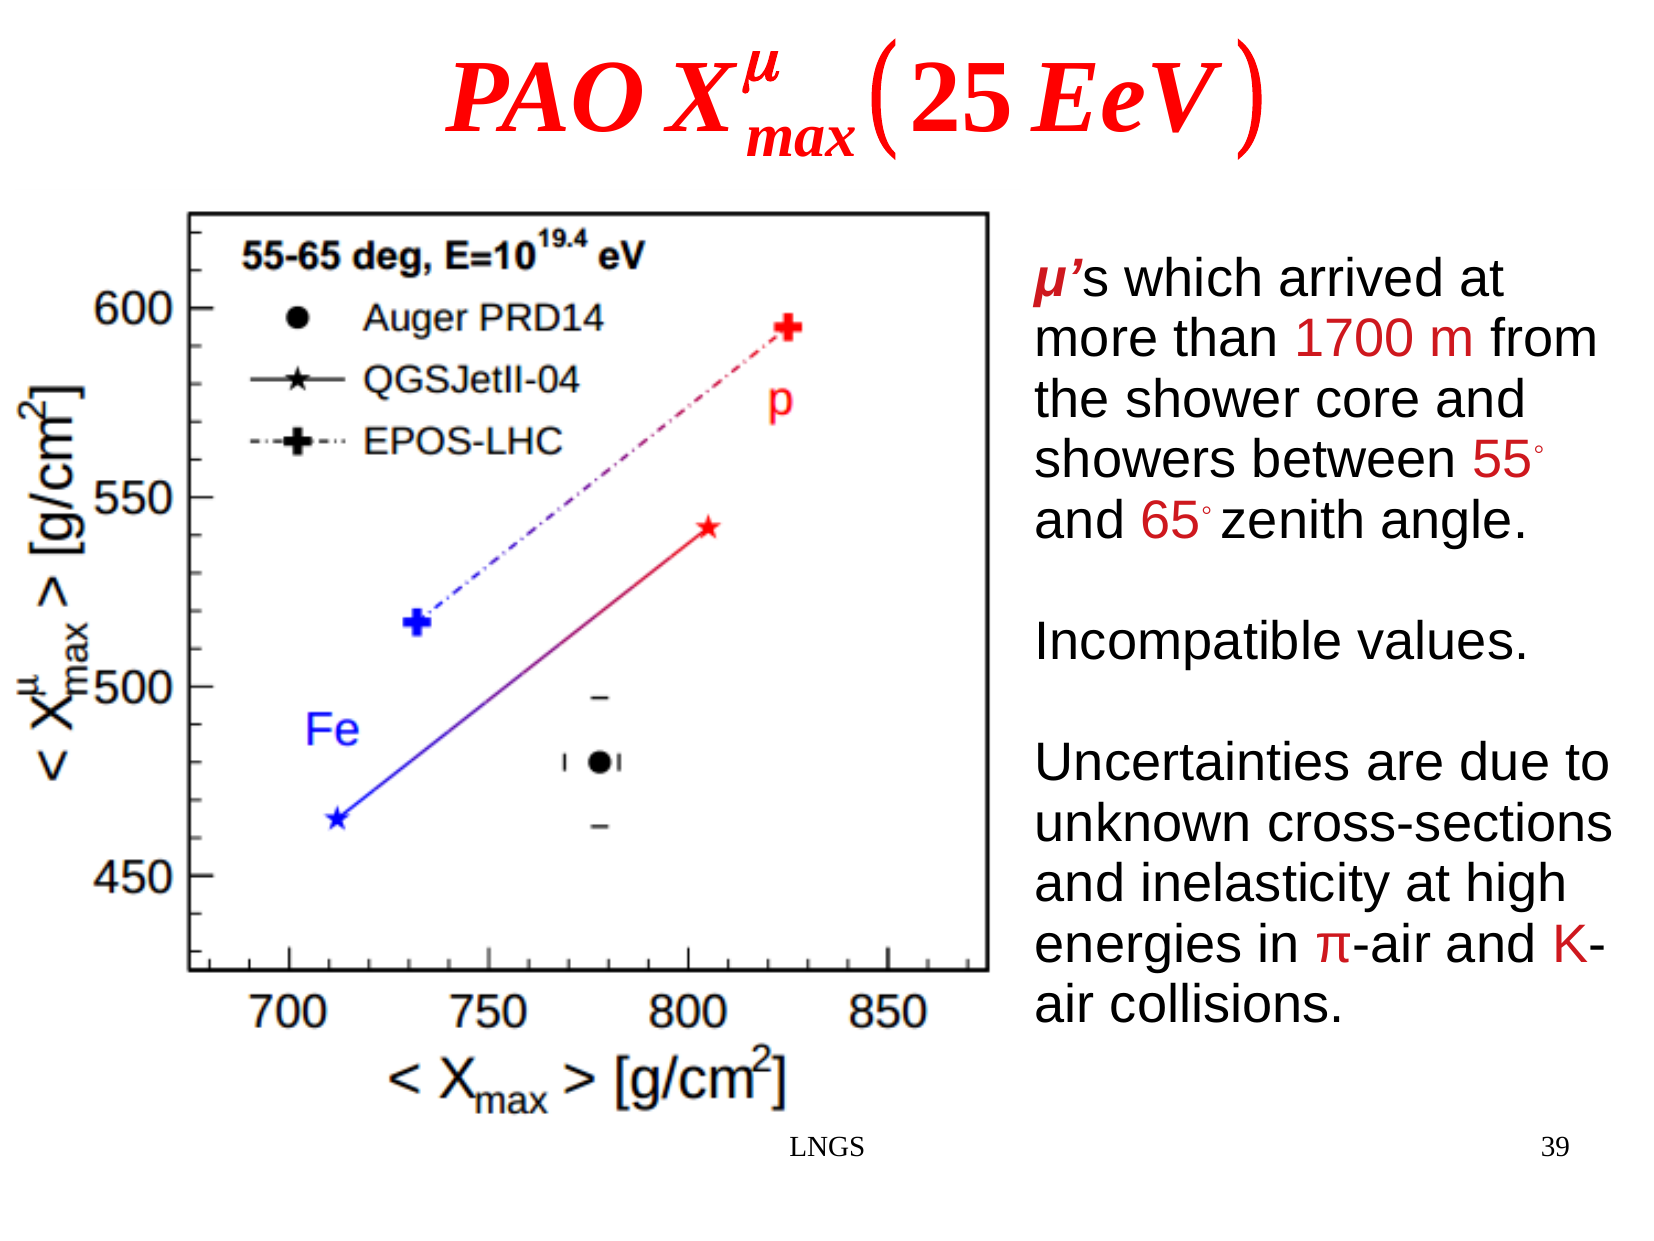

μ’s which arrived at more than 1700 m from the shower core and showers between 55◦
and 65◦ zenith angle.
Incompatible values.
Uncertainties are due to unknown cross-sections and inelasticity at high energies in π-air and K-air collisions.
LNGS
39